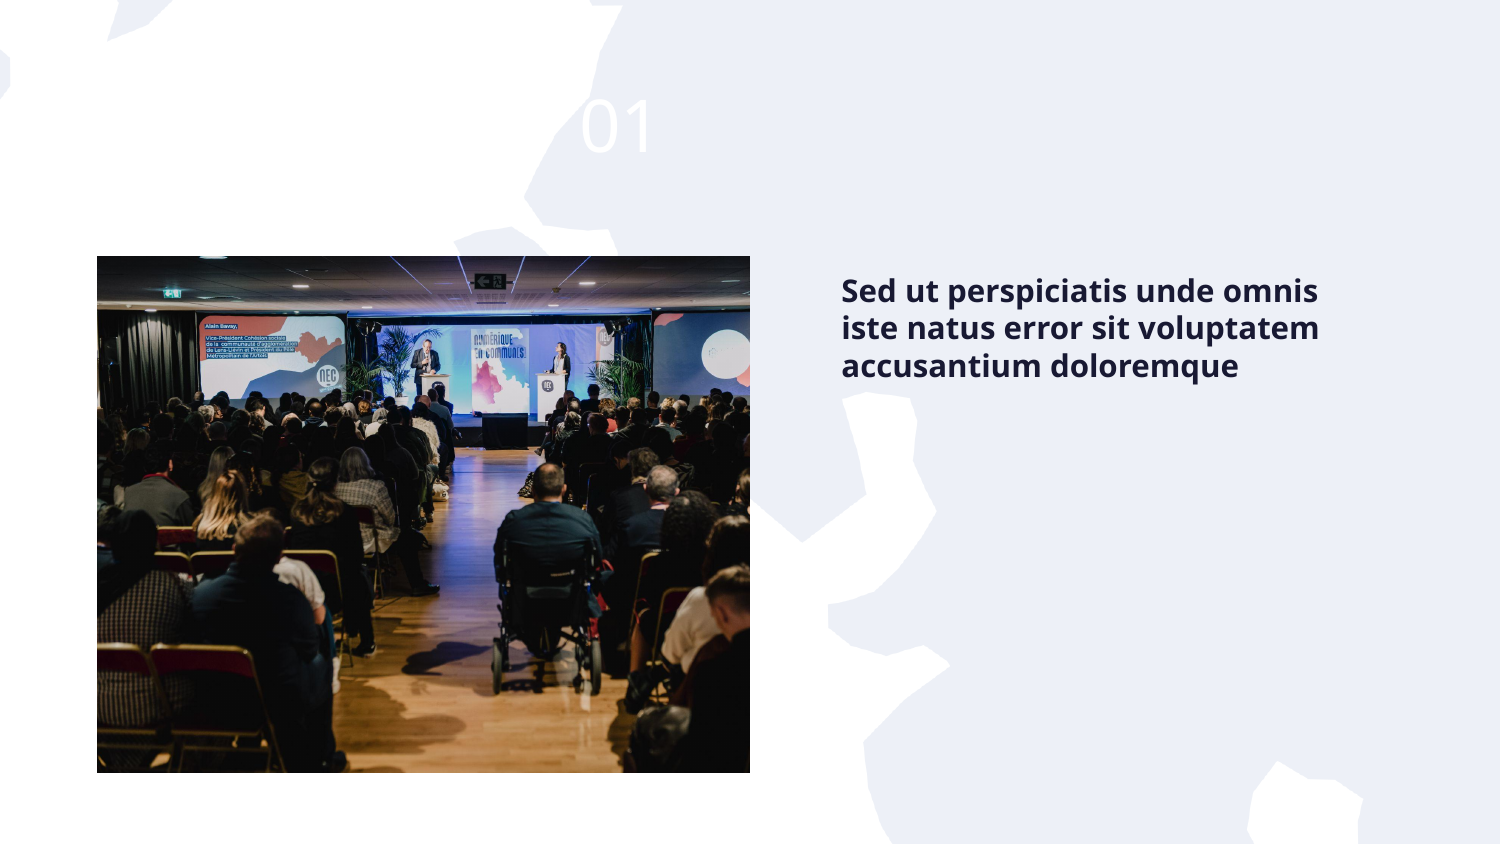

SLIDE PHOTO 01
Sed ut perspiciatis unde omnis iste natus error sit voluptatem accusantium doloremque